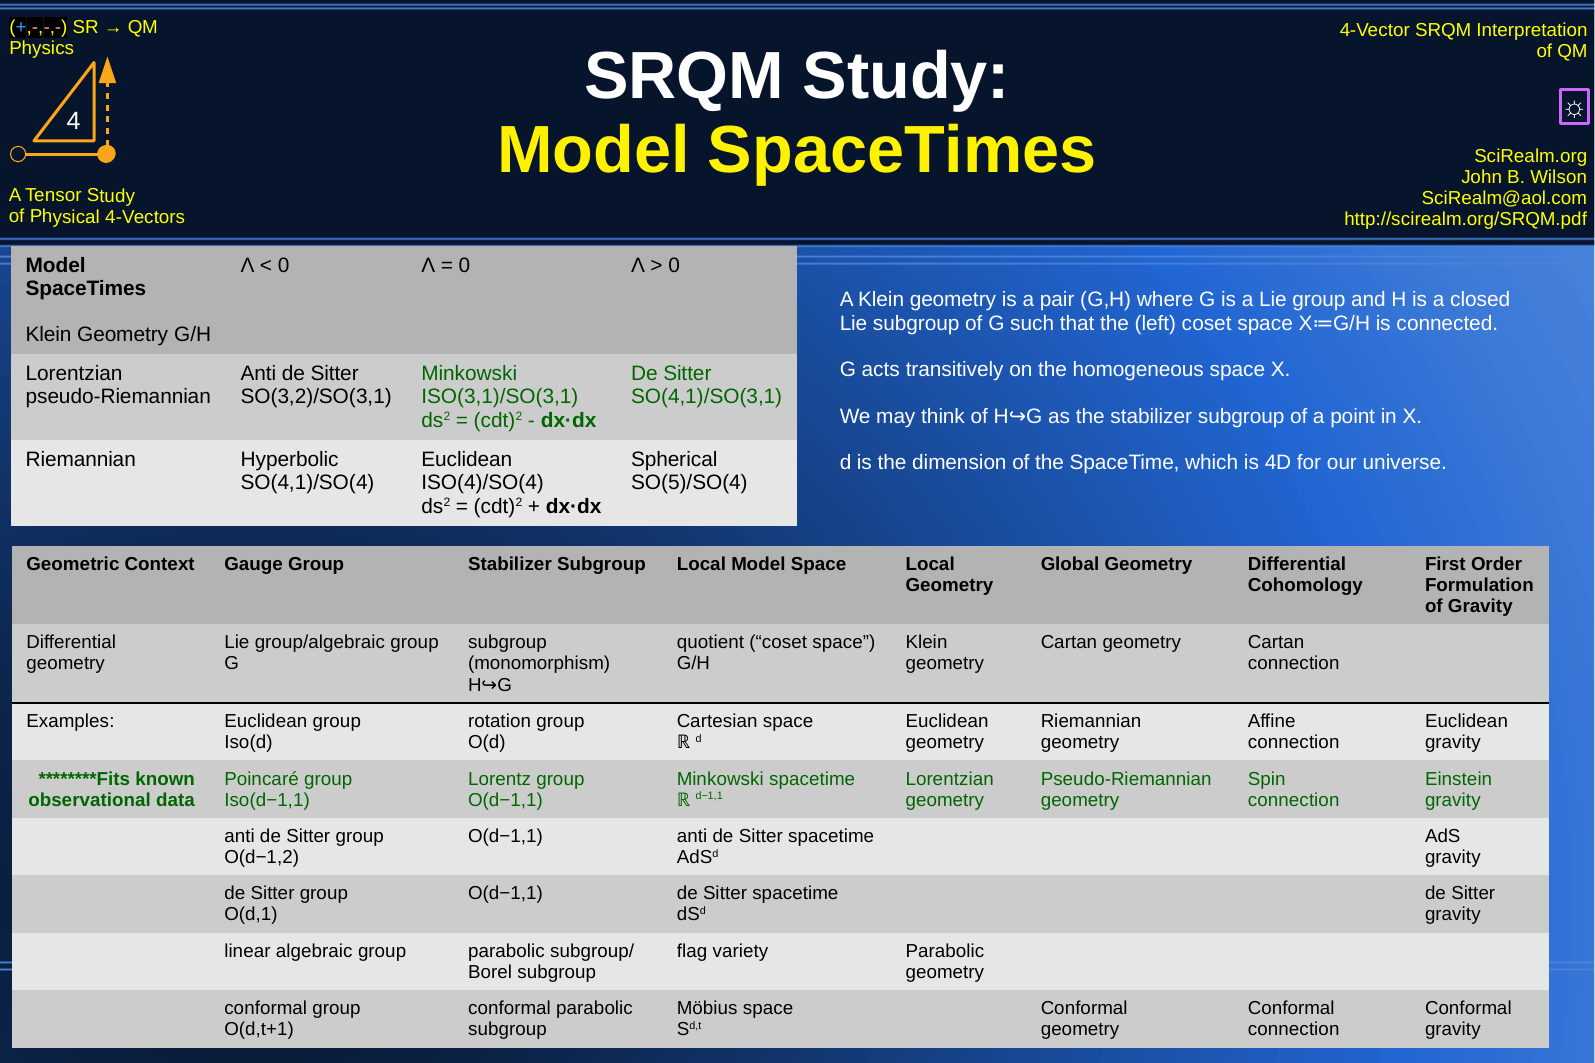

(+,-,-,-) SR → QM
Physics
A Tensor Study
of Physical 4-Vectors
4-Vector SRQM Interpretation
of QM
SciRealm.org
John B. Wilson
SciRealm@aol.com
http://scirealm.org/SRQM.pdf
# SRQM Study: Model SpaceTimes
4
☼
| Model SpaceTimes Klein Geometry G/H | Λ < 0 | Λ = 0 | Λ > 0 |
| --- | --- | --- | --- |
| Lorentzian pseudo-Riemannian | Anti de Sitter SO(3,2)/SO(3,1) | Minkowski ISO(3,1)/SO(3,1) ds2 = (cdt)2 - dx·dx | De Sitter SO(4,1)/SO(3,1) |
| Riemannian | Hyperbolic SO(4,1)/SO(4) | Euclidean ISO(4)/SO(4) ds2 = (cdt)2 + dx·dx | Spherical SO(5)/SO(4) |
A Klein geometry is a pair (G,H) where G is a Lie group and H is a closed Lie subgroup of G such that the (left) coset space X≔G/H is connected.
G acts transitively on the homogeneous space X.
We may think of H↪G as the stabilizer subgroup of a point in X.
d is the dimension of the SpaceTime, which is 4D for our universe.
| Geometric Context | Gauge Group | Stabilizer Subgroup | Local Model Space | Local Geometry | Global Geometry | Differential Cohomology | First Order Formulation of Gravity |
| --- | --- | --- | --- | --- | --- | --- | --- |
| Differential geometry | Lie group/algebraic group G | subgroup (monomorphism) H↪G | quotient (“coset space”) G/H | Klein geometry | Cartan geometry | Cartan connection | |
| Examples: | Euclidean group Iso(d) | rotation group O(d) | Cartesian space ℝ d | Euclidean geometry | Riemannian geometry | Affine connection | Euclidean gravity |
| \*\*\*\*\*\*\*\*Fits known observational data | Poincaré group Iso(d−1,1) | Lorentz group O(d−1,1) | Minkowski spacetime ℝ d−1,1 | Lorentzian geometry | Pseudo-Riemannian geometry | Spin connection | Einstein gravity |
| | anti de Sitter group O(d−1,2) | O(d−1,1) | anti de Sitter spacetime AdSd | | | | AdS gravity |
| | de Sitter group O(d,1) | O(d−1,1) | de Sitter spacetime dSd | | | | de Sitter gravity |
| | linear algebraic group | parabolic subgroup/ Borel subgroup | flag variety | Parabolic geometry | | | |
| | conformal group O(d,t+1) | conformal parabolic subgroup | Möbius space Sd,t | | Conformal geometry | Conformal connection | Conformal gravity |